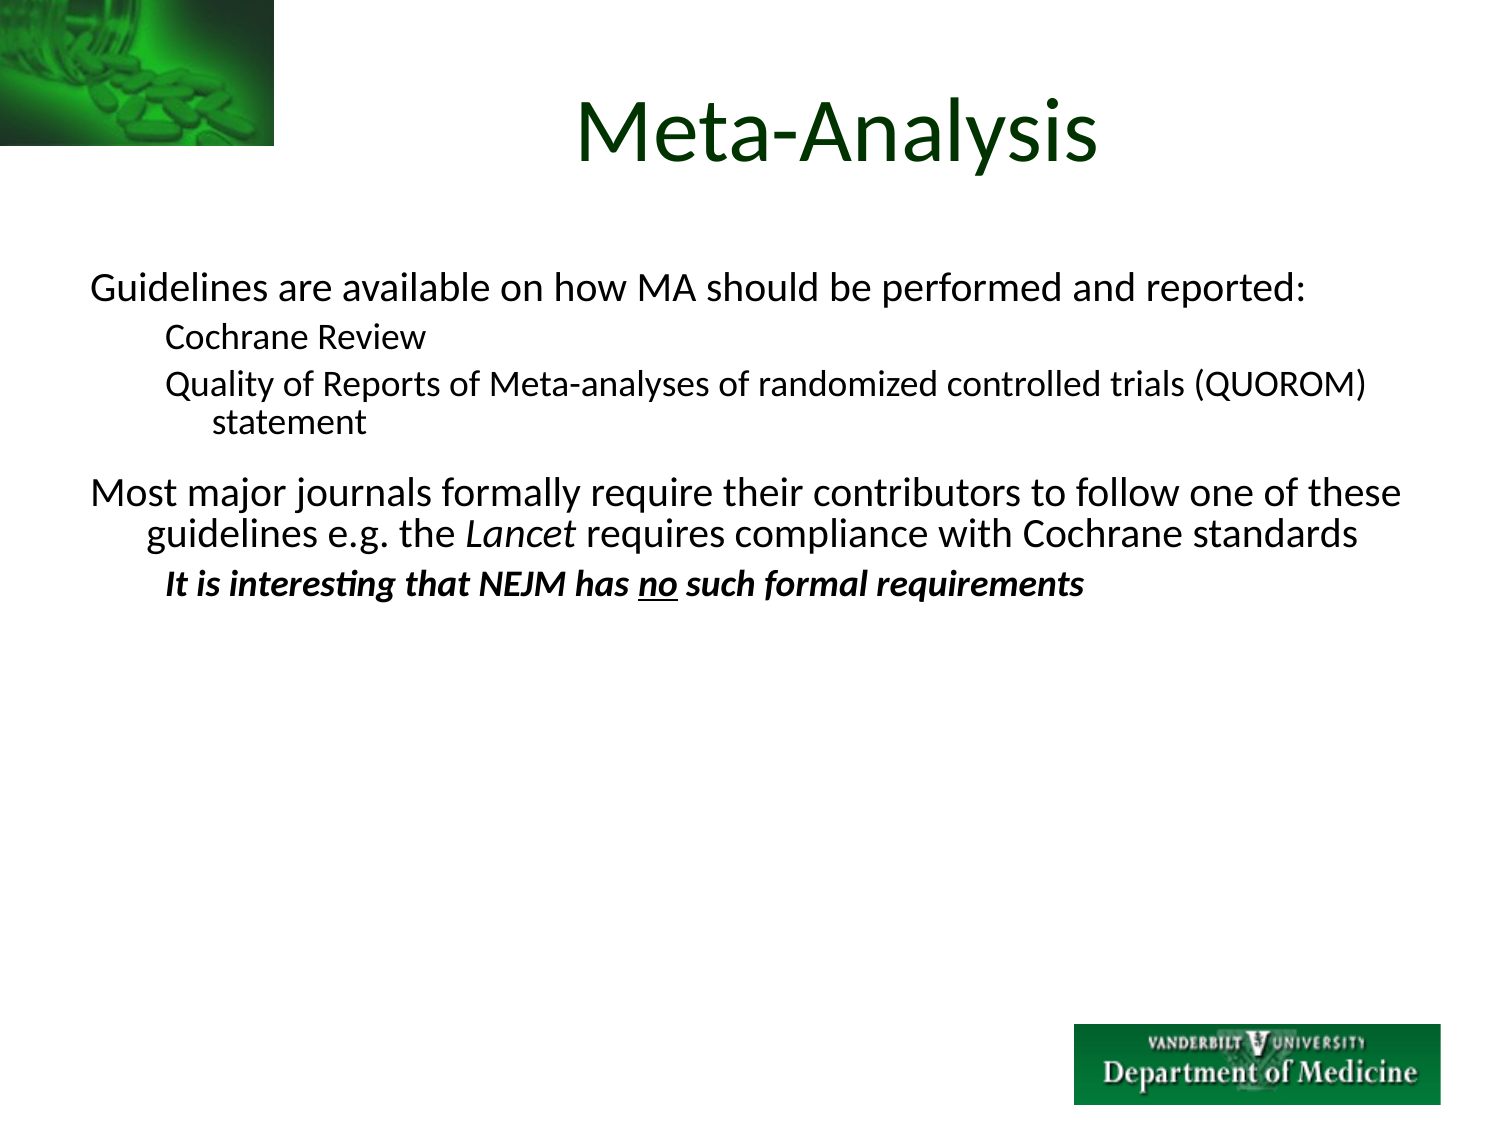

Meta-Analysis
# Guidelines are available on how MA should be performed and reported:
Cochrane Review
Quality of Reports of Meta-analyses of randomized controlled trials (QUOROM) statement
Most major journals formally require their contributors to follow one of these guidelines e.g. the Lancet requires compliance with Cochrane standards
It is interesting that NEJM has no such formal requirements